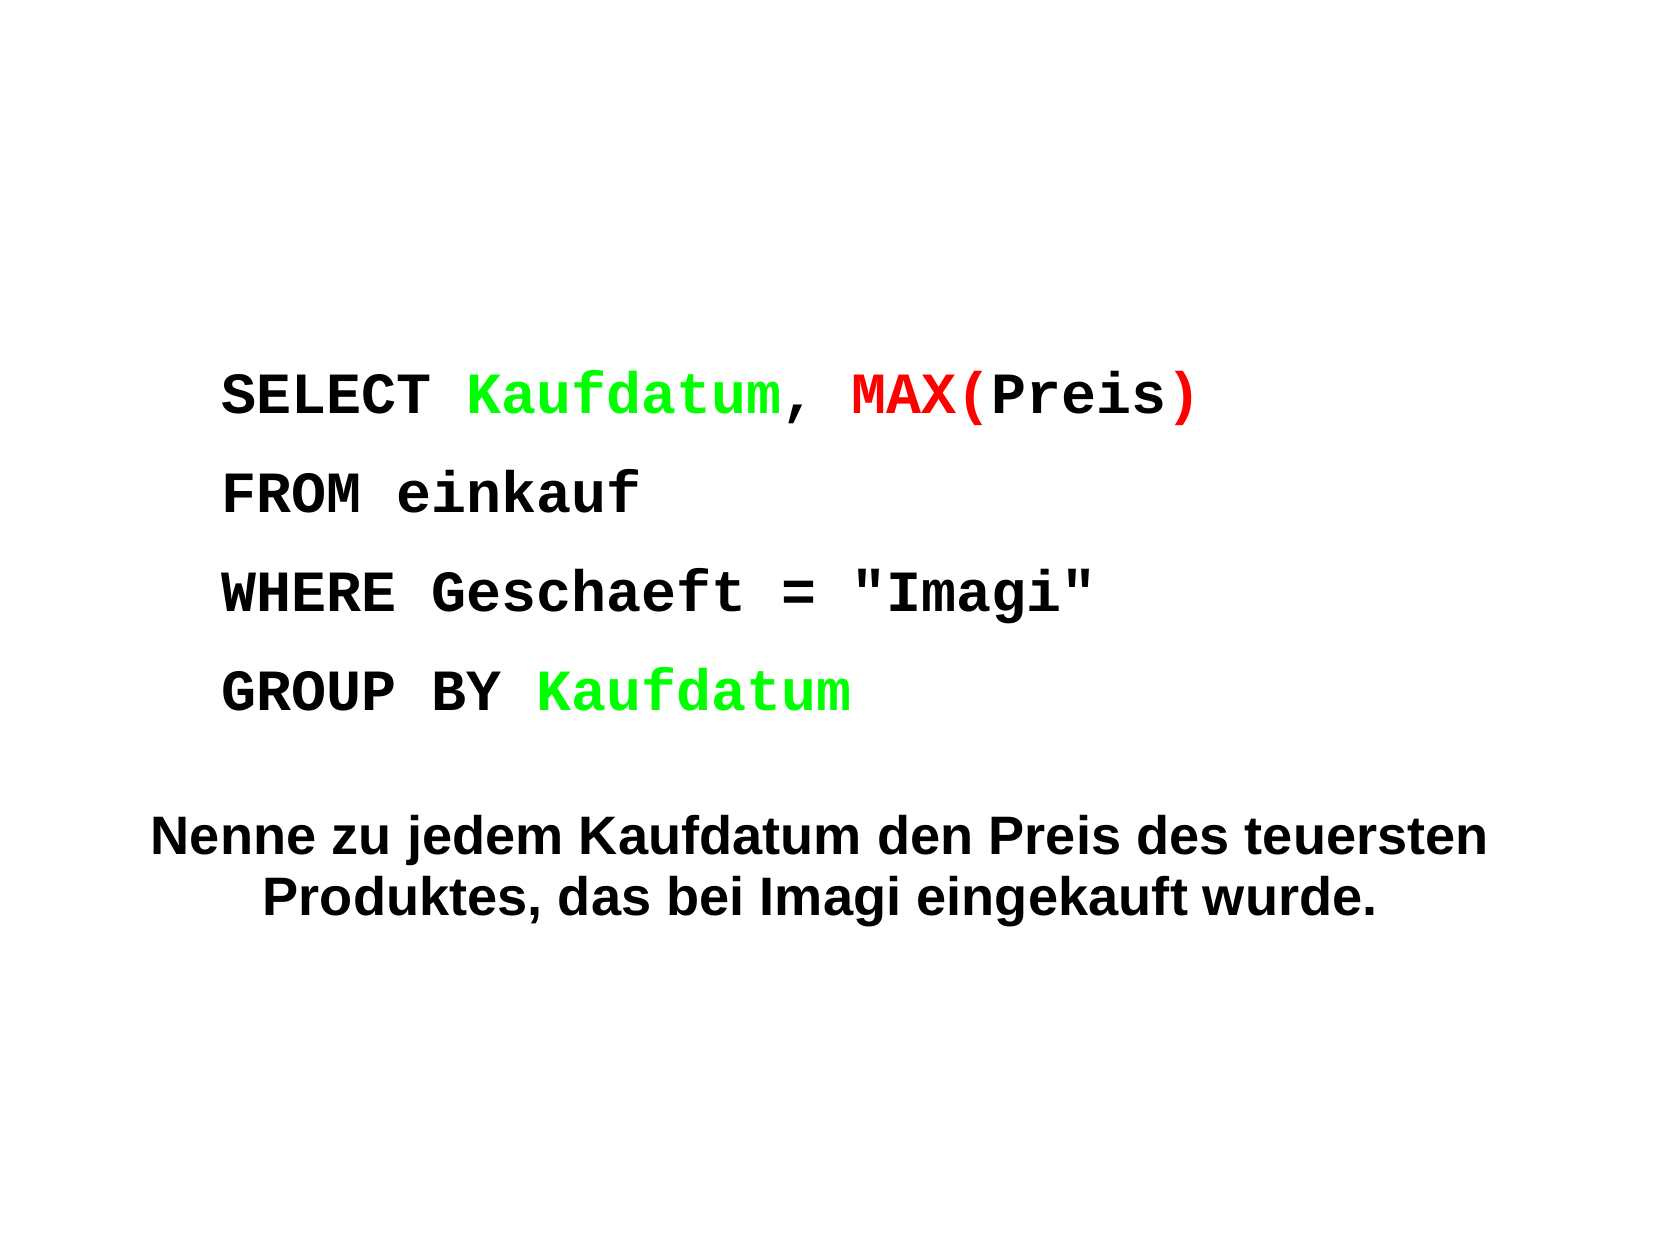

SELECT Kaufdatum, MAX(Preis)
FROM einkauf
WHERE Geschaeft = "Imagi"
GROUP BY Kaufdatum
# Nenne zu jedem Kaufdatum den Preis des teuersten Produktes, das bei Imagi eingekauft wurde.